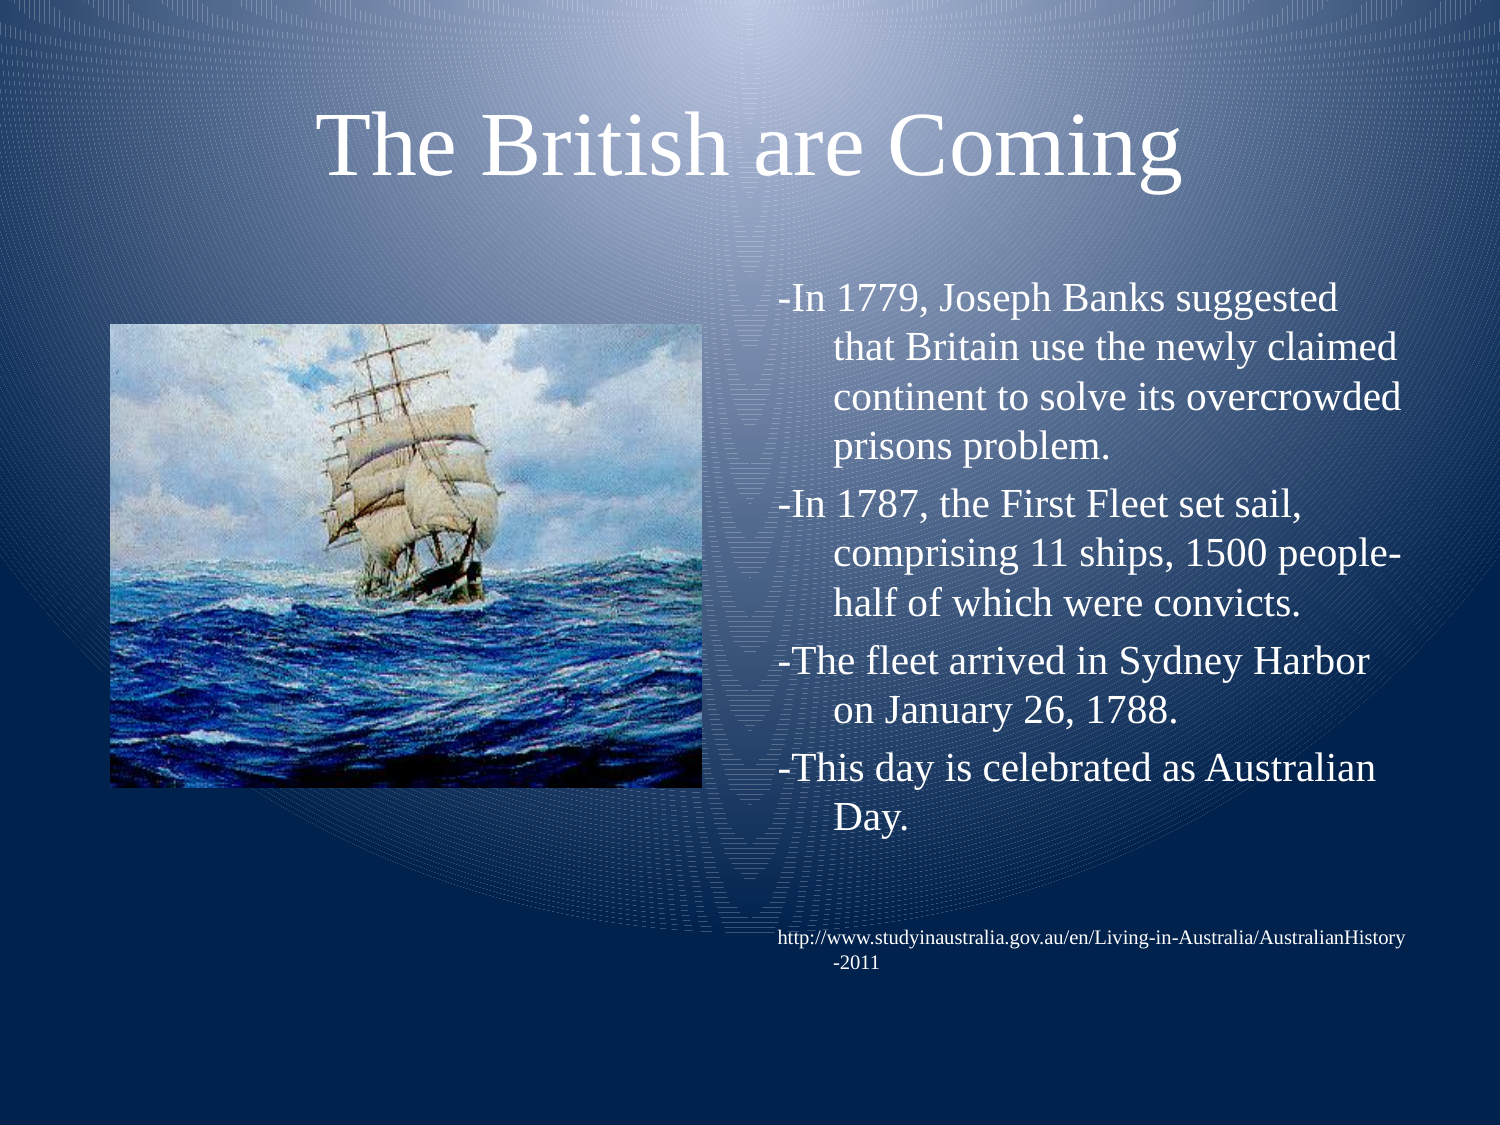

# The British are Coming
-In 1779, Joseph Banks suggested that Britain use the newly claimed continent to solve its overcrowded prisons problem.
-In 1787, the First Fleet set sail, comprising 11 ships, 1500 people-half of which were convicts.
-The fleet arrived in Sydney Harbor on January 26, 1788.
-This day is celebrated as Australian Day.
http://www.studyinaustralia.gov.au/en/Living-in-Australia/AustralianHistory -2011